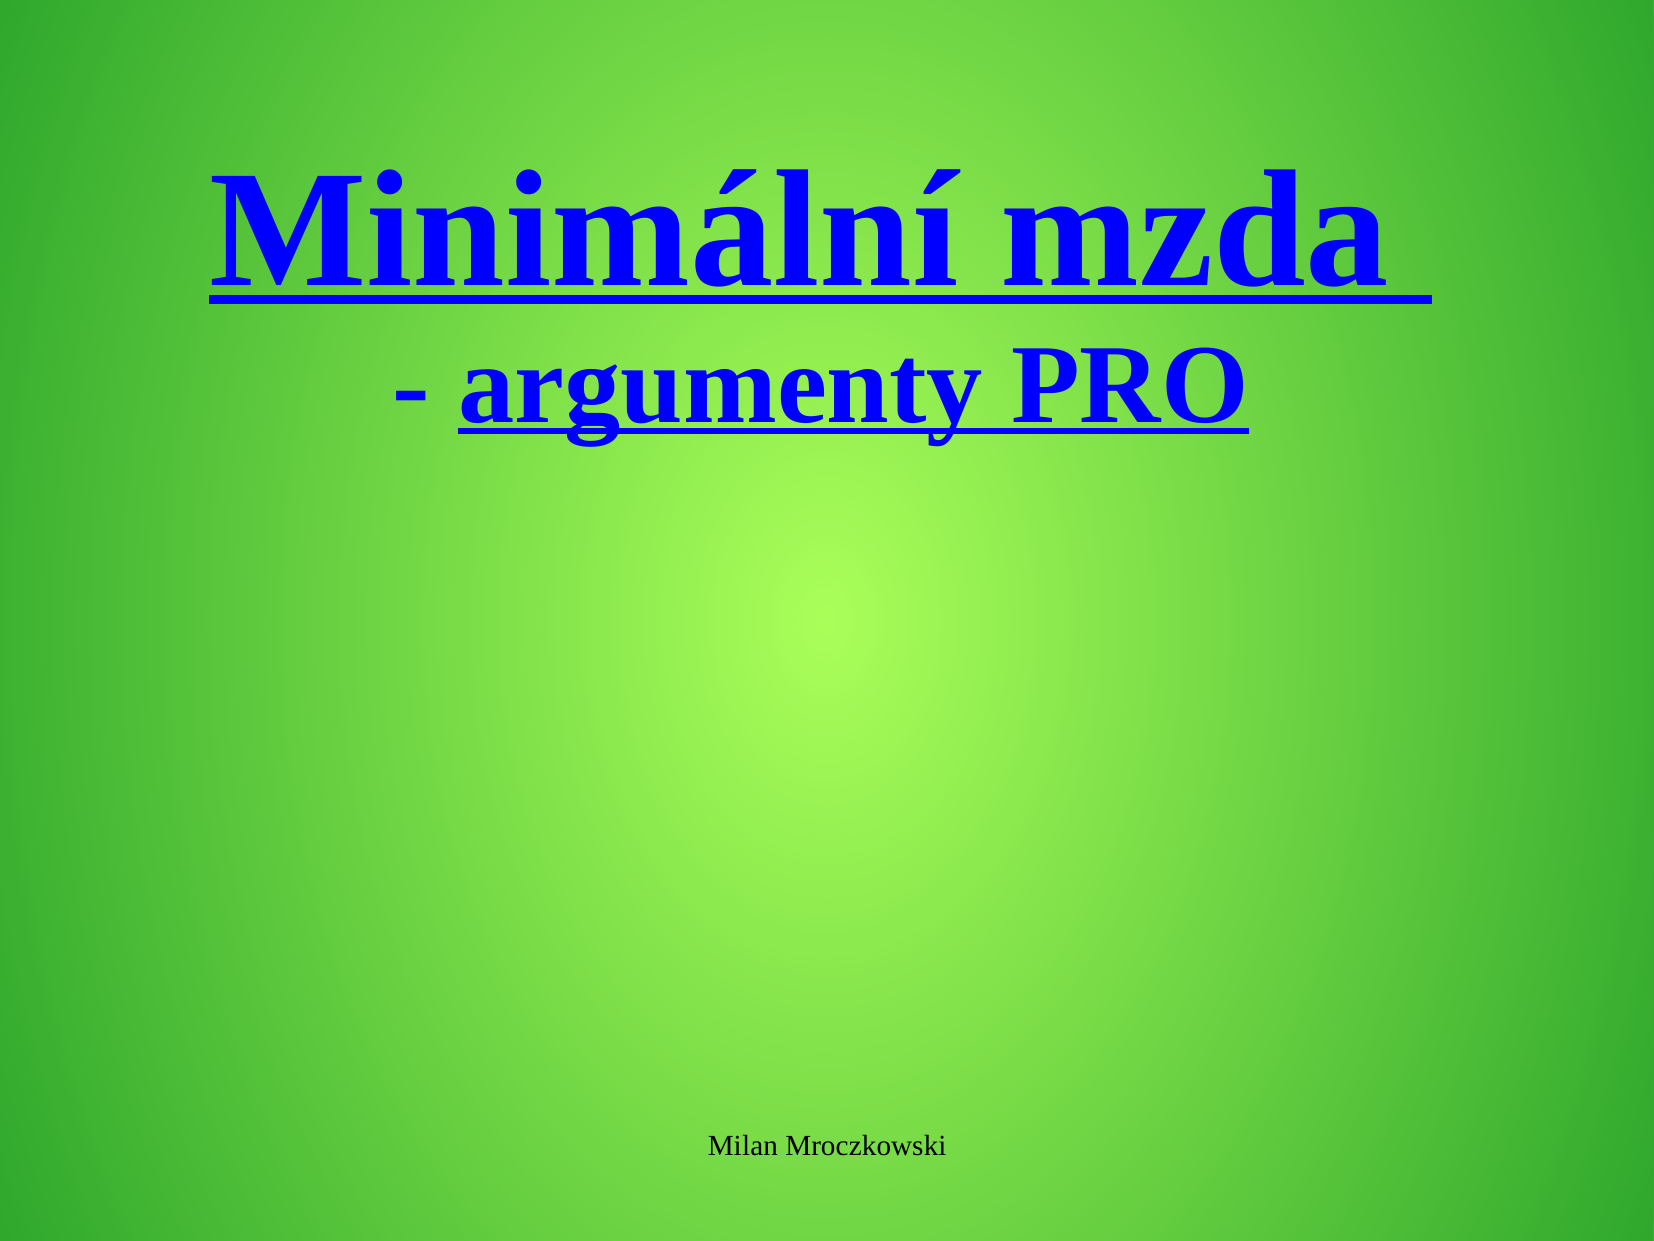

# Minimální mzda - argumenty PRO
Milan Mroczkowski